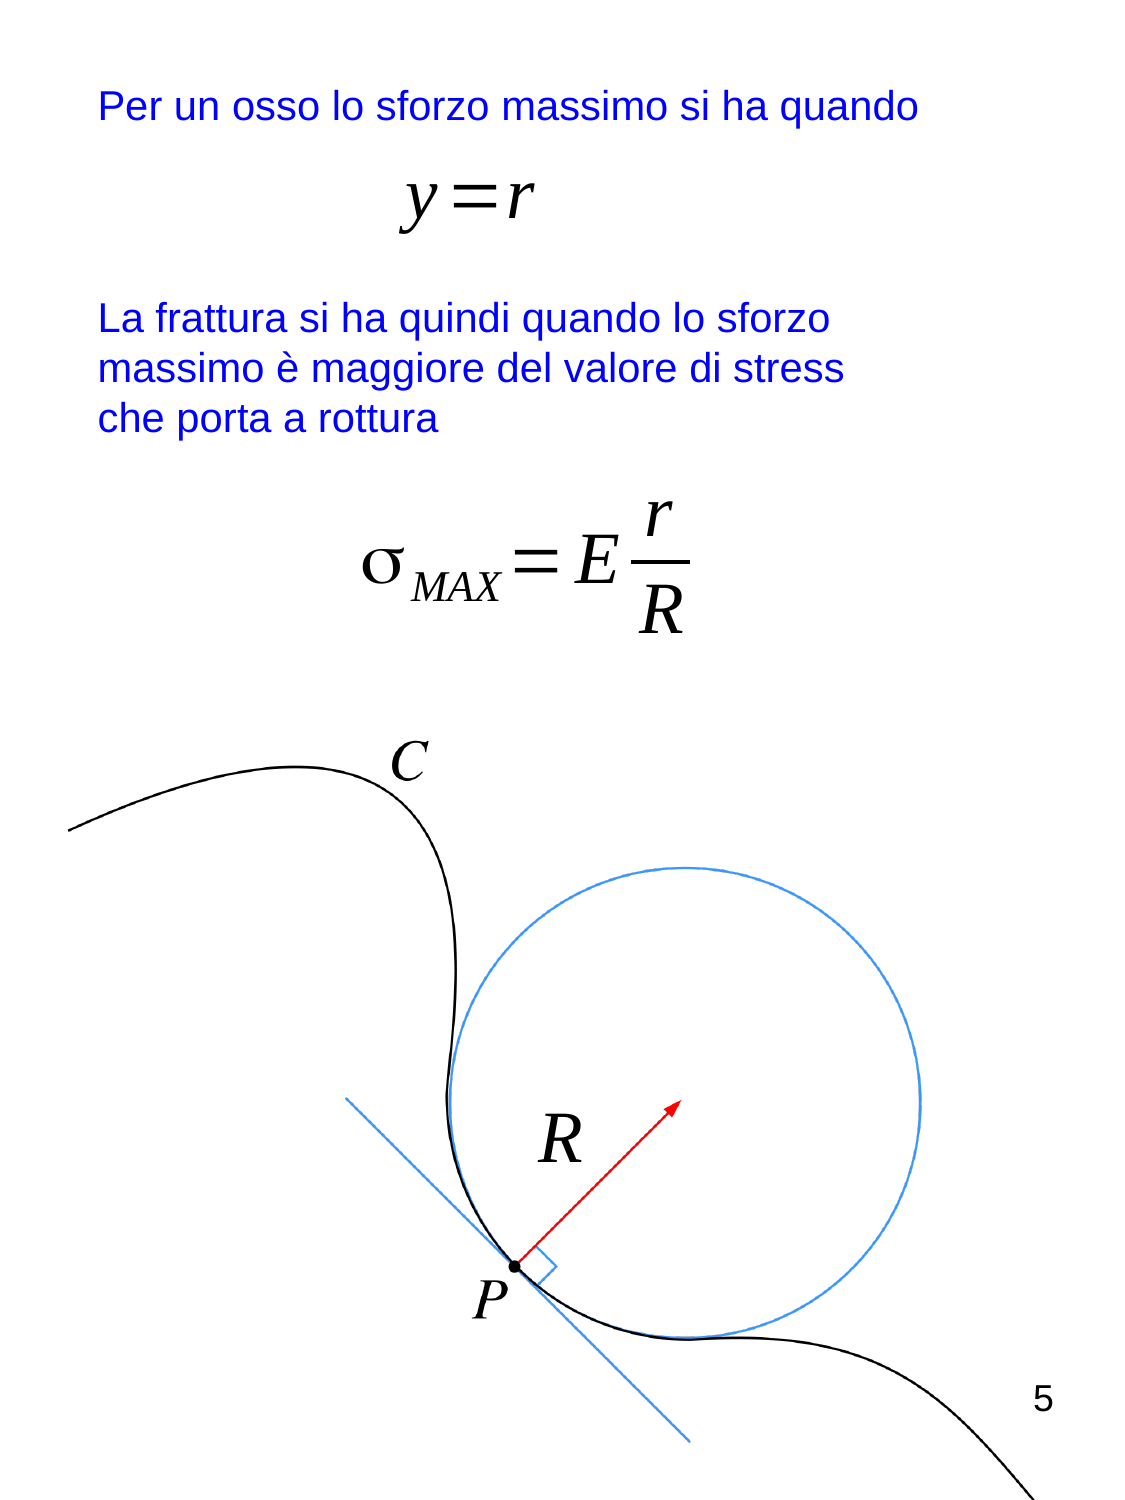

Per un osso lo sforzo massimo si ha quando
La frattura si ha quindi quando lo sforzo massimo è maggiore del valore di stress che porta a rottura
P3 Forze Conservative
5